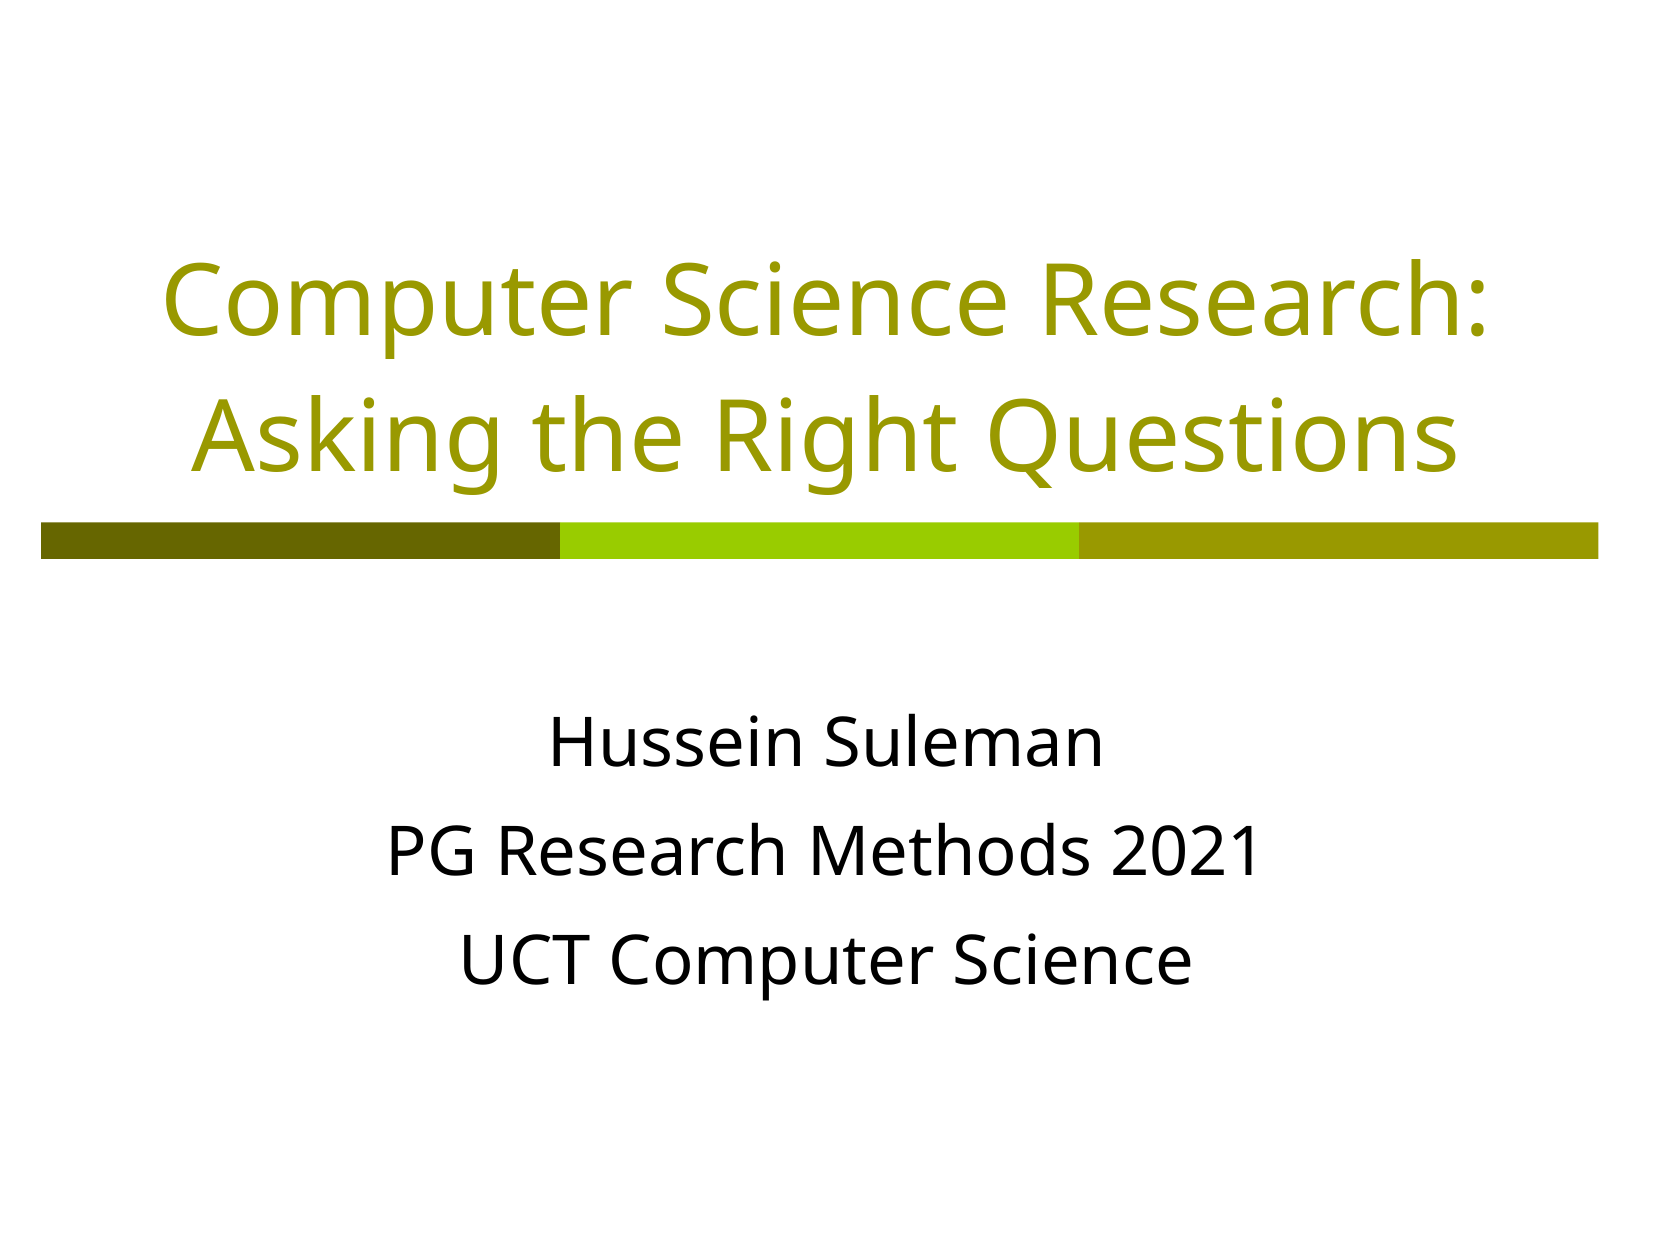

# Computer Science Research: Asking the Right Questions
Hussein Suleman
PG Research Methods 2021
UCT Computer Science